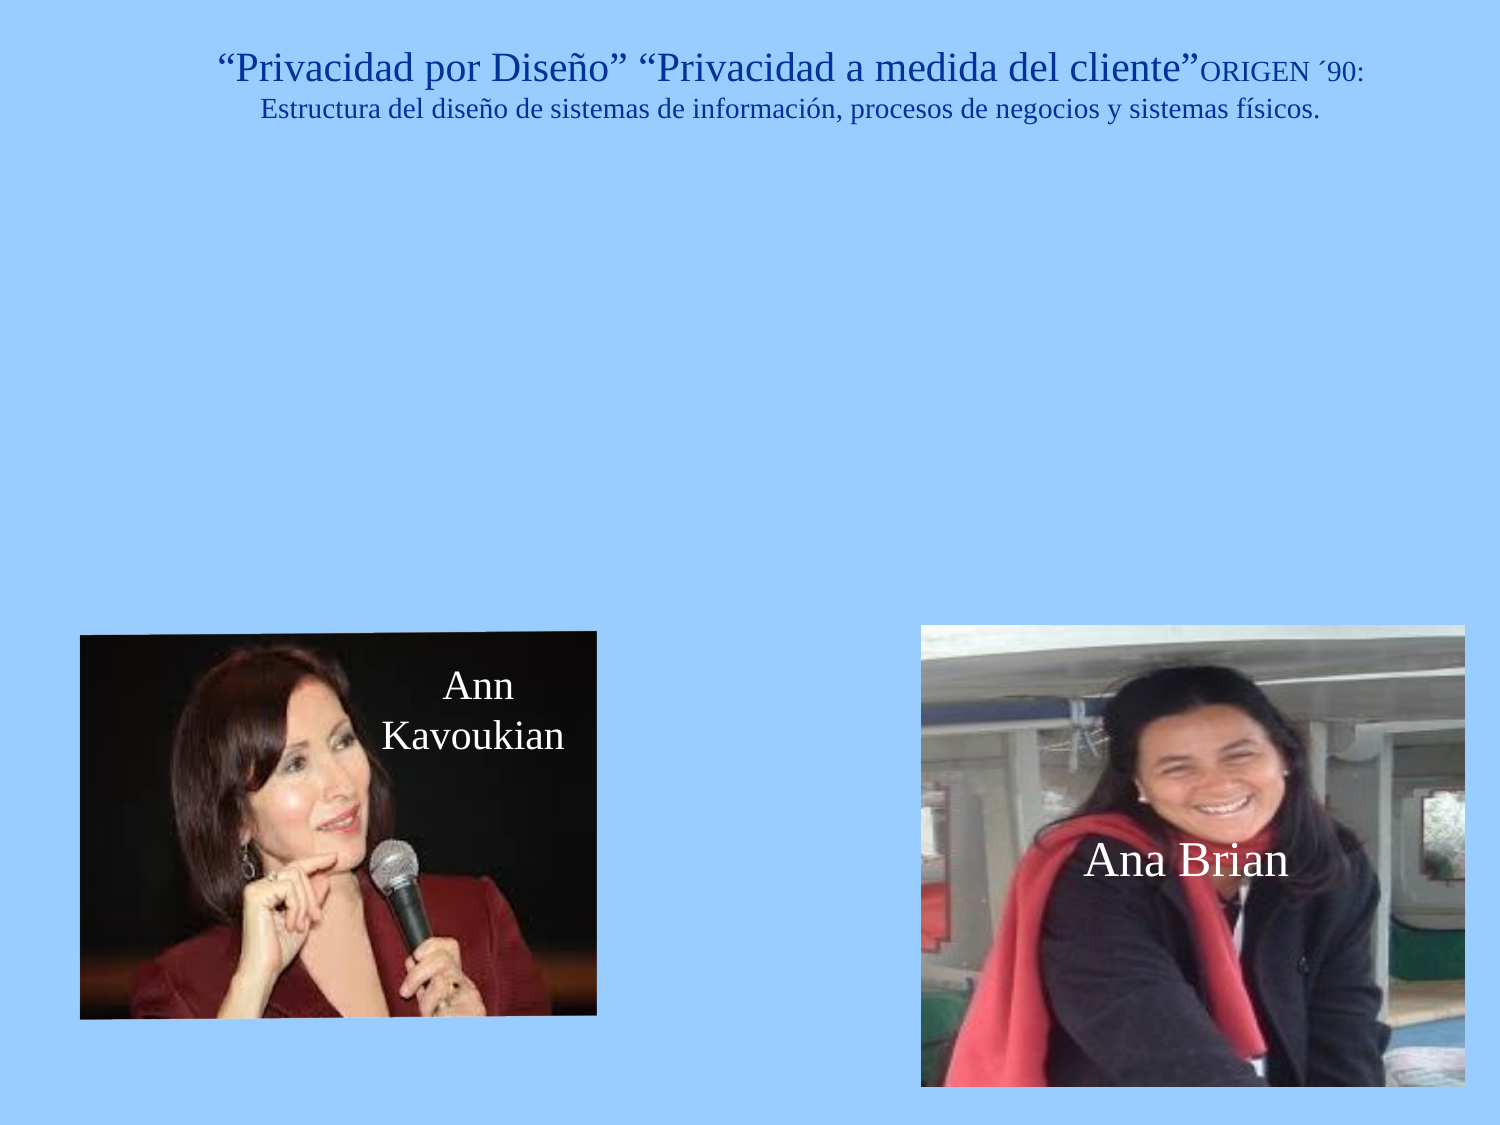

# “Privacidad por Diseño” “Privacidad a medida del cliente”ORIGEN ´90: Estructura del diseño de sistemas de información, procesos de negocios y sistemas físicos.
Ana Brian
Ann Kavoukian